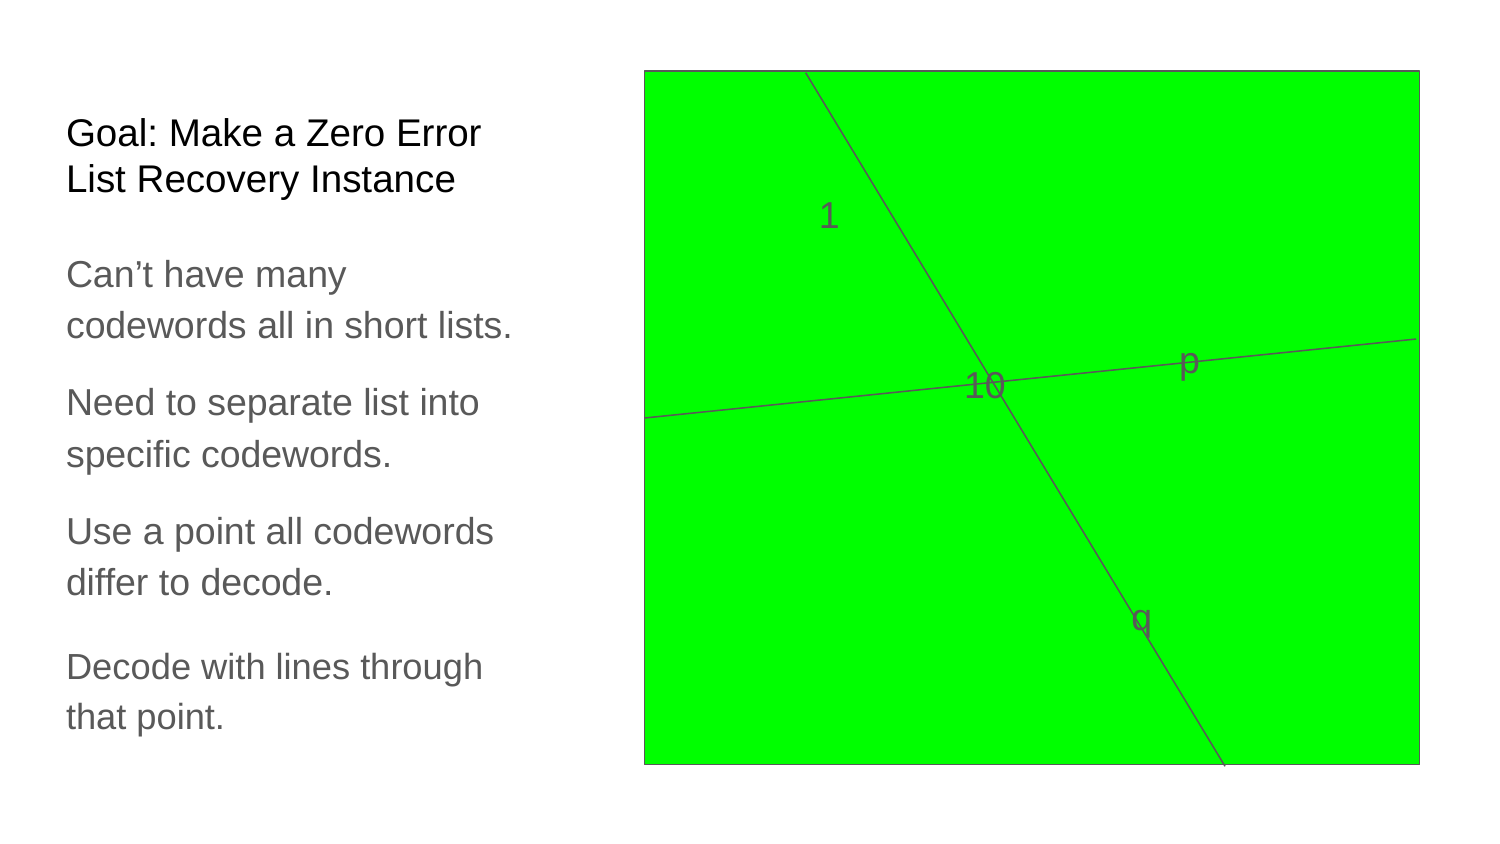

# Goal: Make a Zero Error List Recovery Instance
1
Can’t have many codewords all in short lists.
Need to separate list into specific codewords.
Use a point all codewords differ to decode.
p
10
q
Decode with lines through that point.